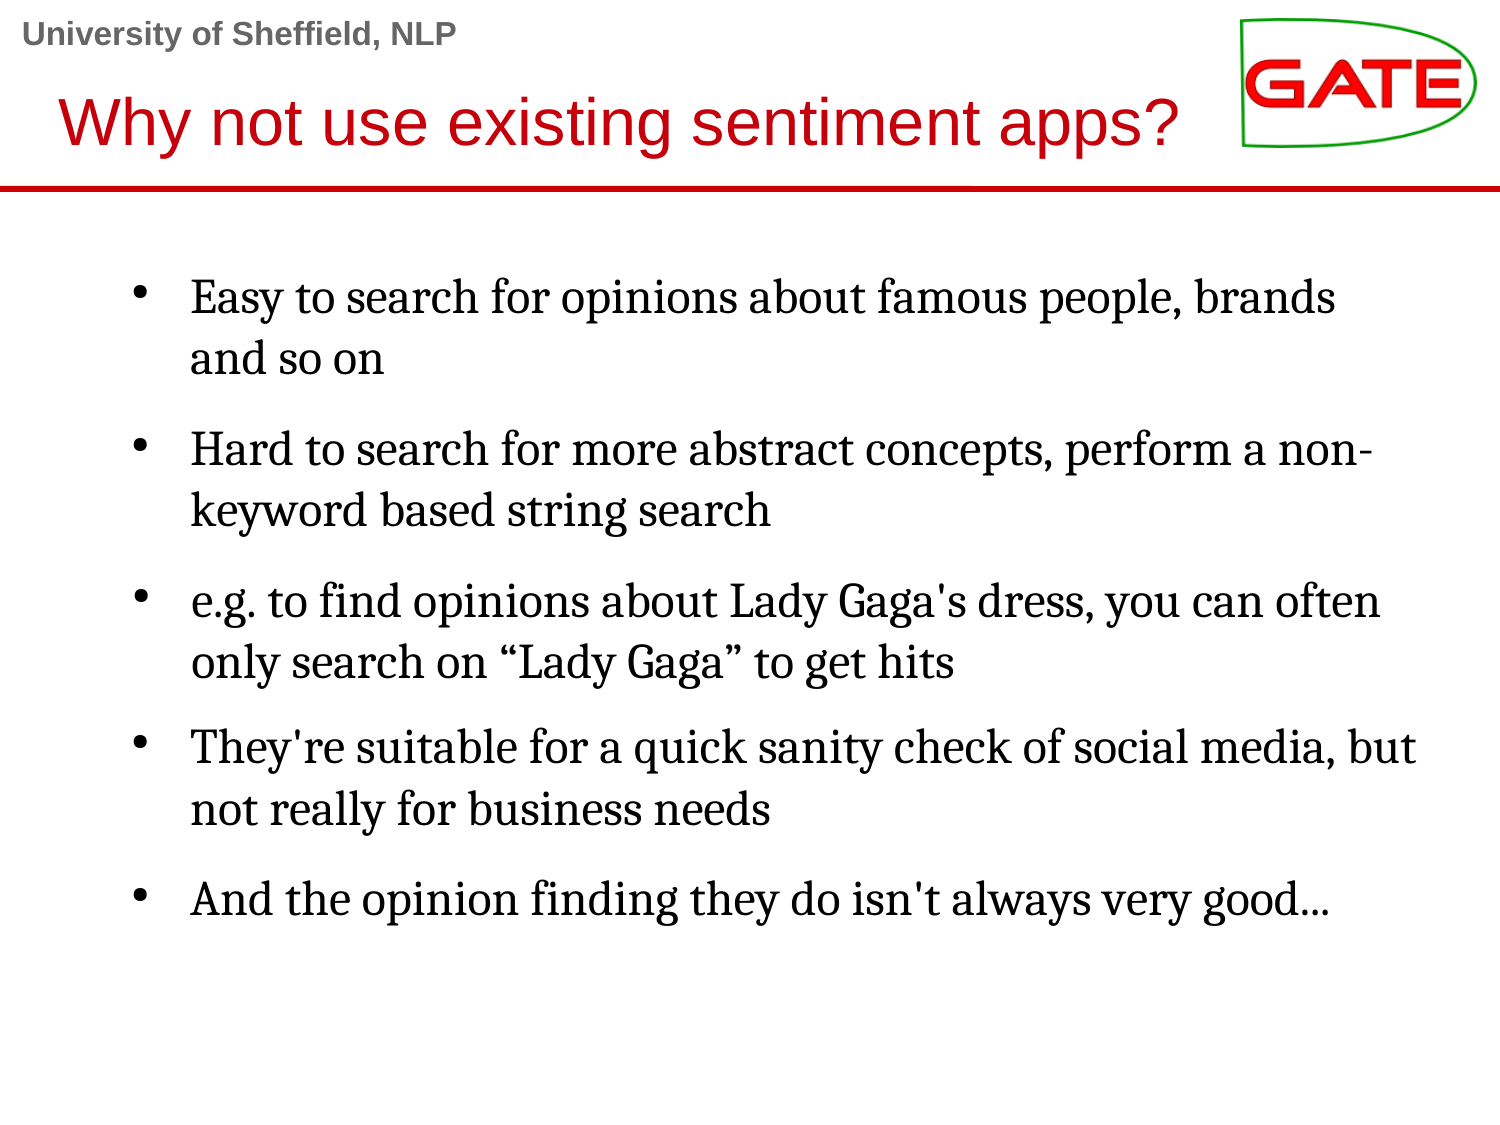

# Why not use existing sentiment apps?
Easy to search for opinions about famous people, brands and so on
Hard to search for more abstract concepts, perform a non-keyword based string search
e.g. to find opinions about Lady Gaga's dress, you can often only search on “Lady Gaga” to get hits
They're suitable for a quick sanity check of social media, but not really for business needs
And the opinion finding they do isn't always very good...